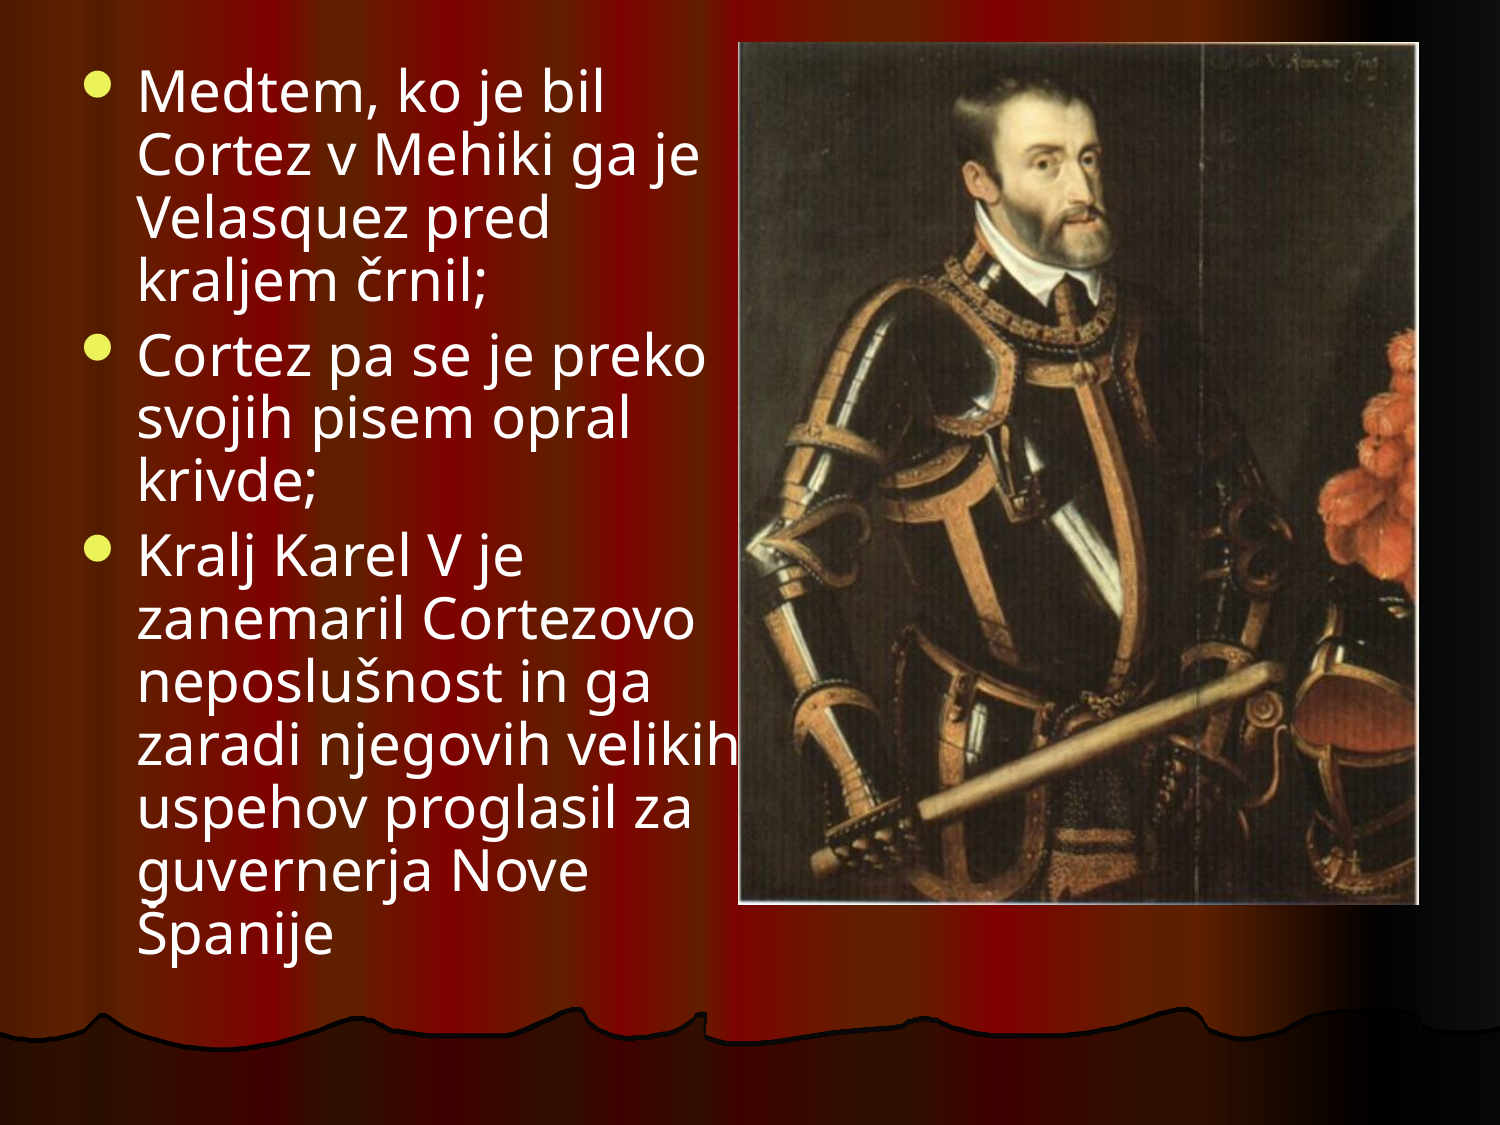

# Medtem, ko je bil Cortez v Mehiki ga je Velasquez pred kraljem črnil;
Cortez pa se je preko svojih pisem opral krivde;
Kralj Karel V je zanemaril Cortezovo neposlušnost in ga zaradi njegovih velikih uspehov proglasil za guvernerja Nove Španije